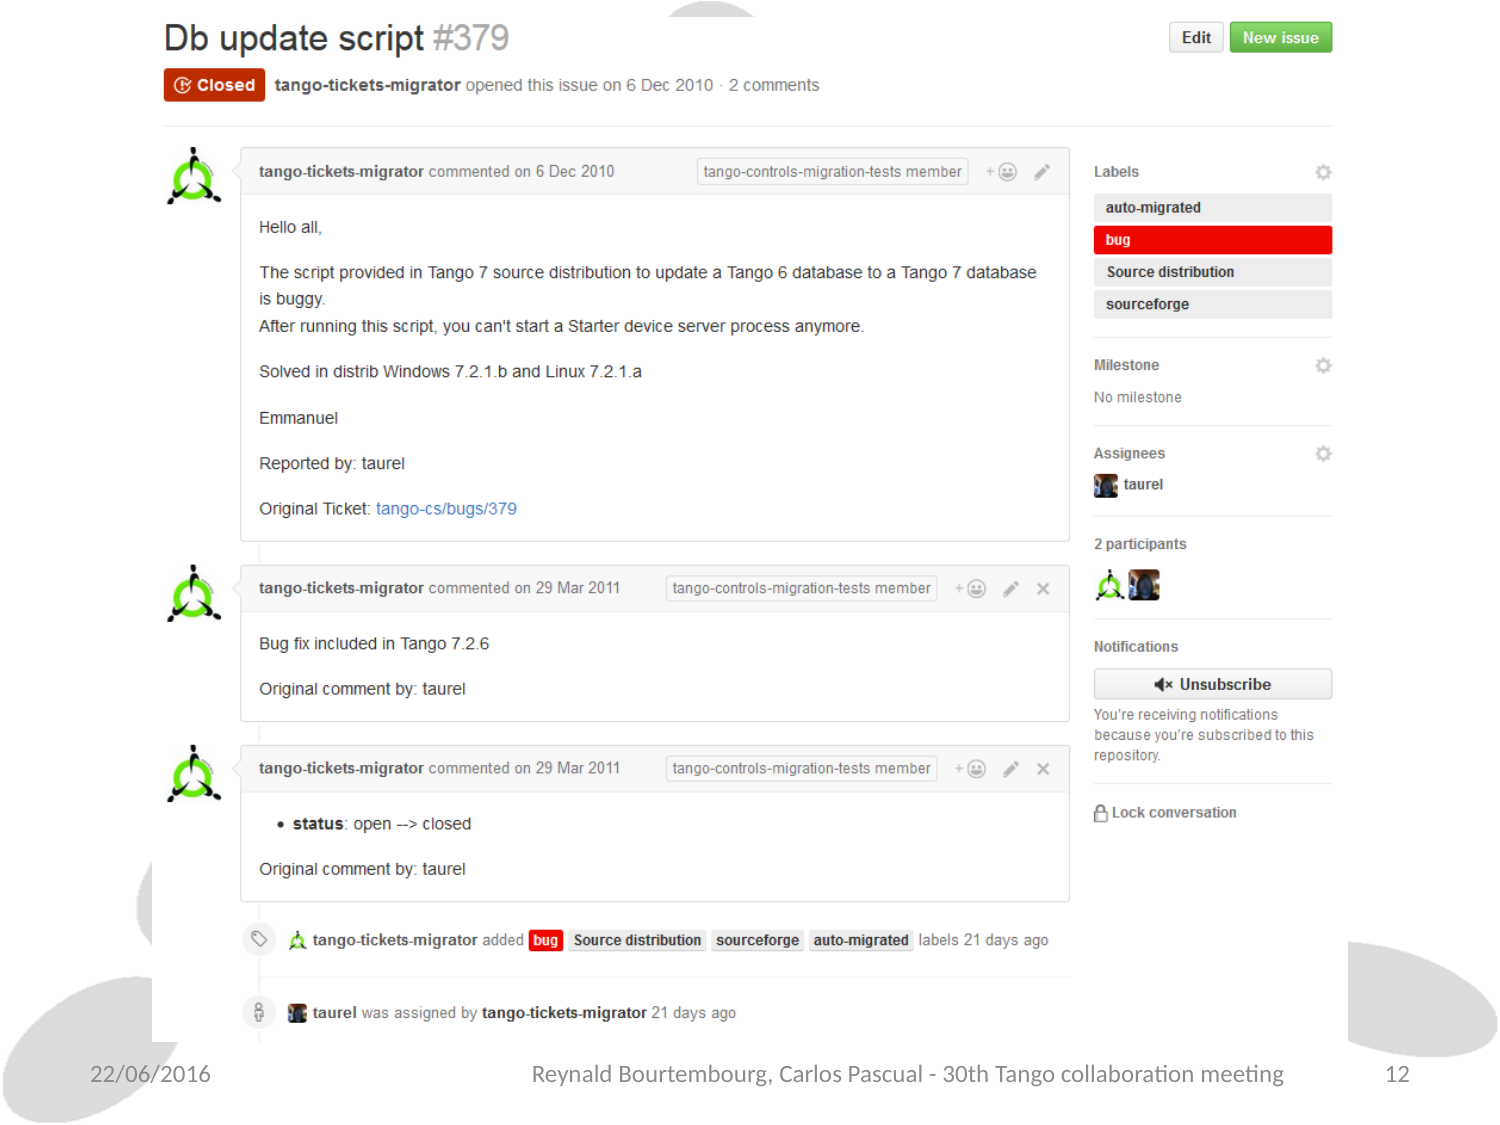

# Tickets migration
22/06/2016
Reynald Bourtembourg, Carlos Pascual - 30th Tango collaboration meeting